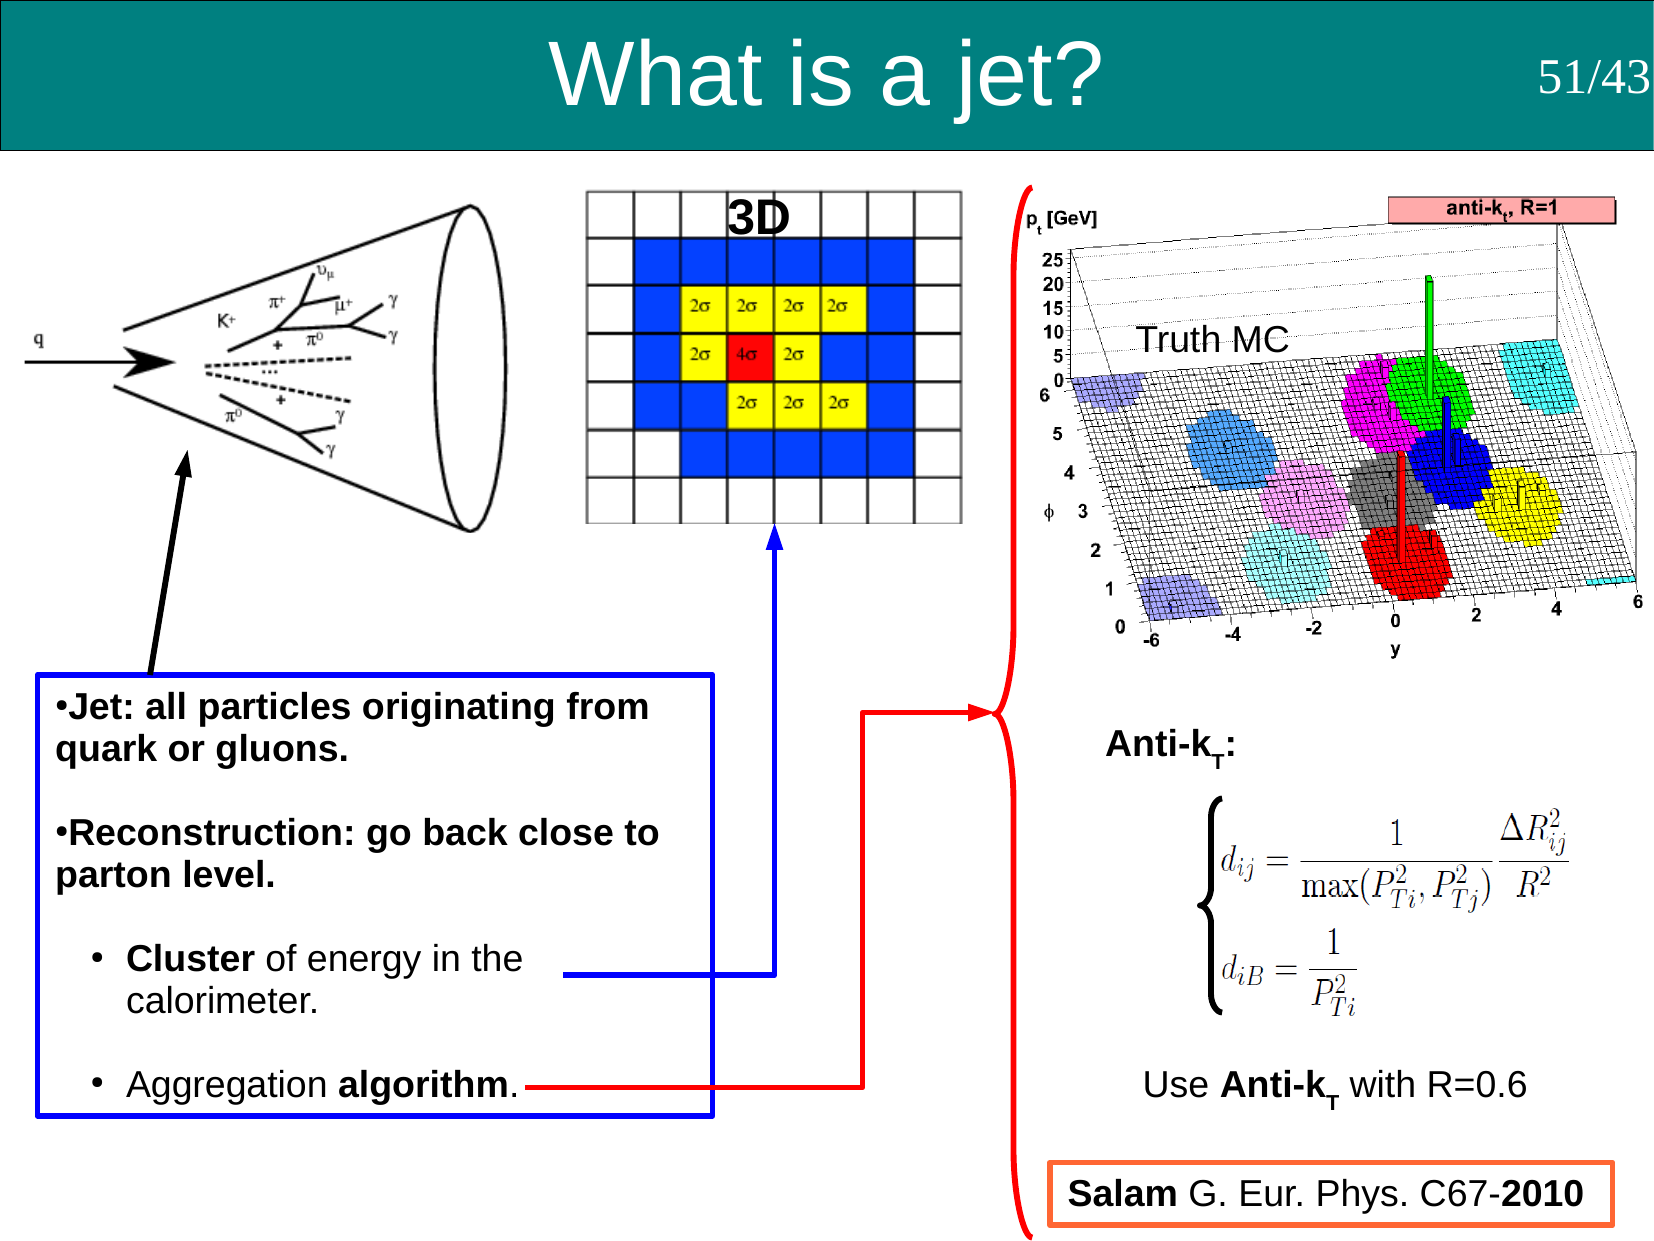

# What is a jet?
51
3D
Truth MC
Jet: all particles originating from quark or gluons.
Reconstruction: go back close to parton level.
Cluster of energy in the calorimeter.
Aggregation algorithm.
Anti-kT:
Use Anti-kT with R=0.6
Salam G. Eur. Phys. C67-2010